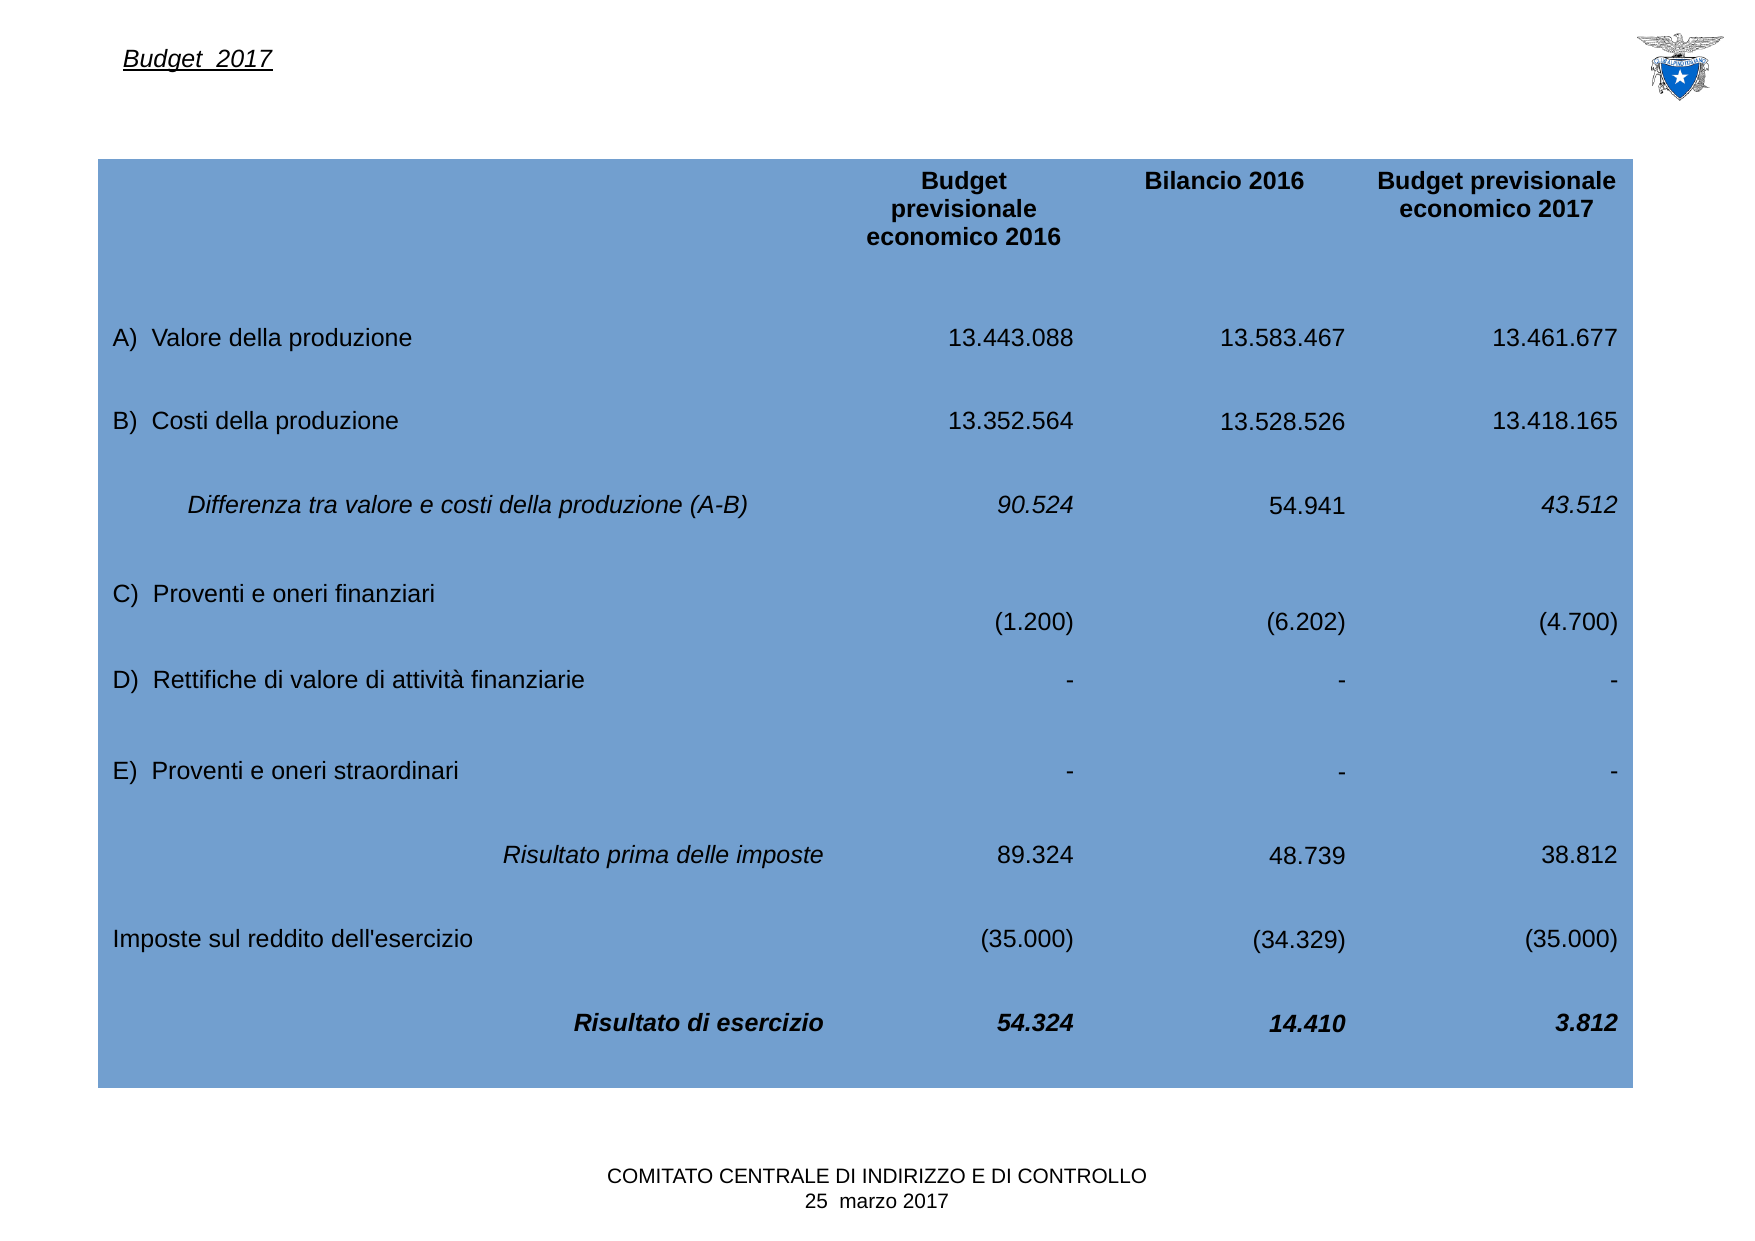

Budget 2017
| | Budget previsionale economico 2016 | Bilancio 2016 | Budget previsionale economico 2017 |
| --- | --- | --- | --- |
| A) Valore della produzione | 13.443.088 | 13.583.467 | 13.461.677 |
| B) Costi della produzione | 13.352.564 | 13.528.526 | 13.418.165 |
| Differenza tra valore e costi della produzione (A-B) | 90.524 | 54.941 | 43.512 |
| C) Proventi e oneri finanziari | (1.200) | (6.202) | (4.700) |
| D) Rettifiche di valore di attività finanziarie | - | - | - |
| E) Proventi e oneri straordinari | - | - | - |
| Risultato prima delle imposte | 89.324 | 48.739 | 38.812 |
| Imposte sul reddito dell'esercizio | (35.000) | (34.329) | (35.000) |
| Risultato di esercizio | 54.324 | 14.410 | 3.812 |
COMITATO CENTRALE DI INDIRIZZO E DI CONTROLLO
25 marzo 2017